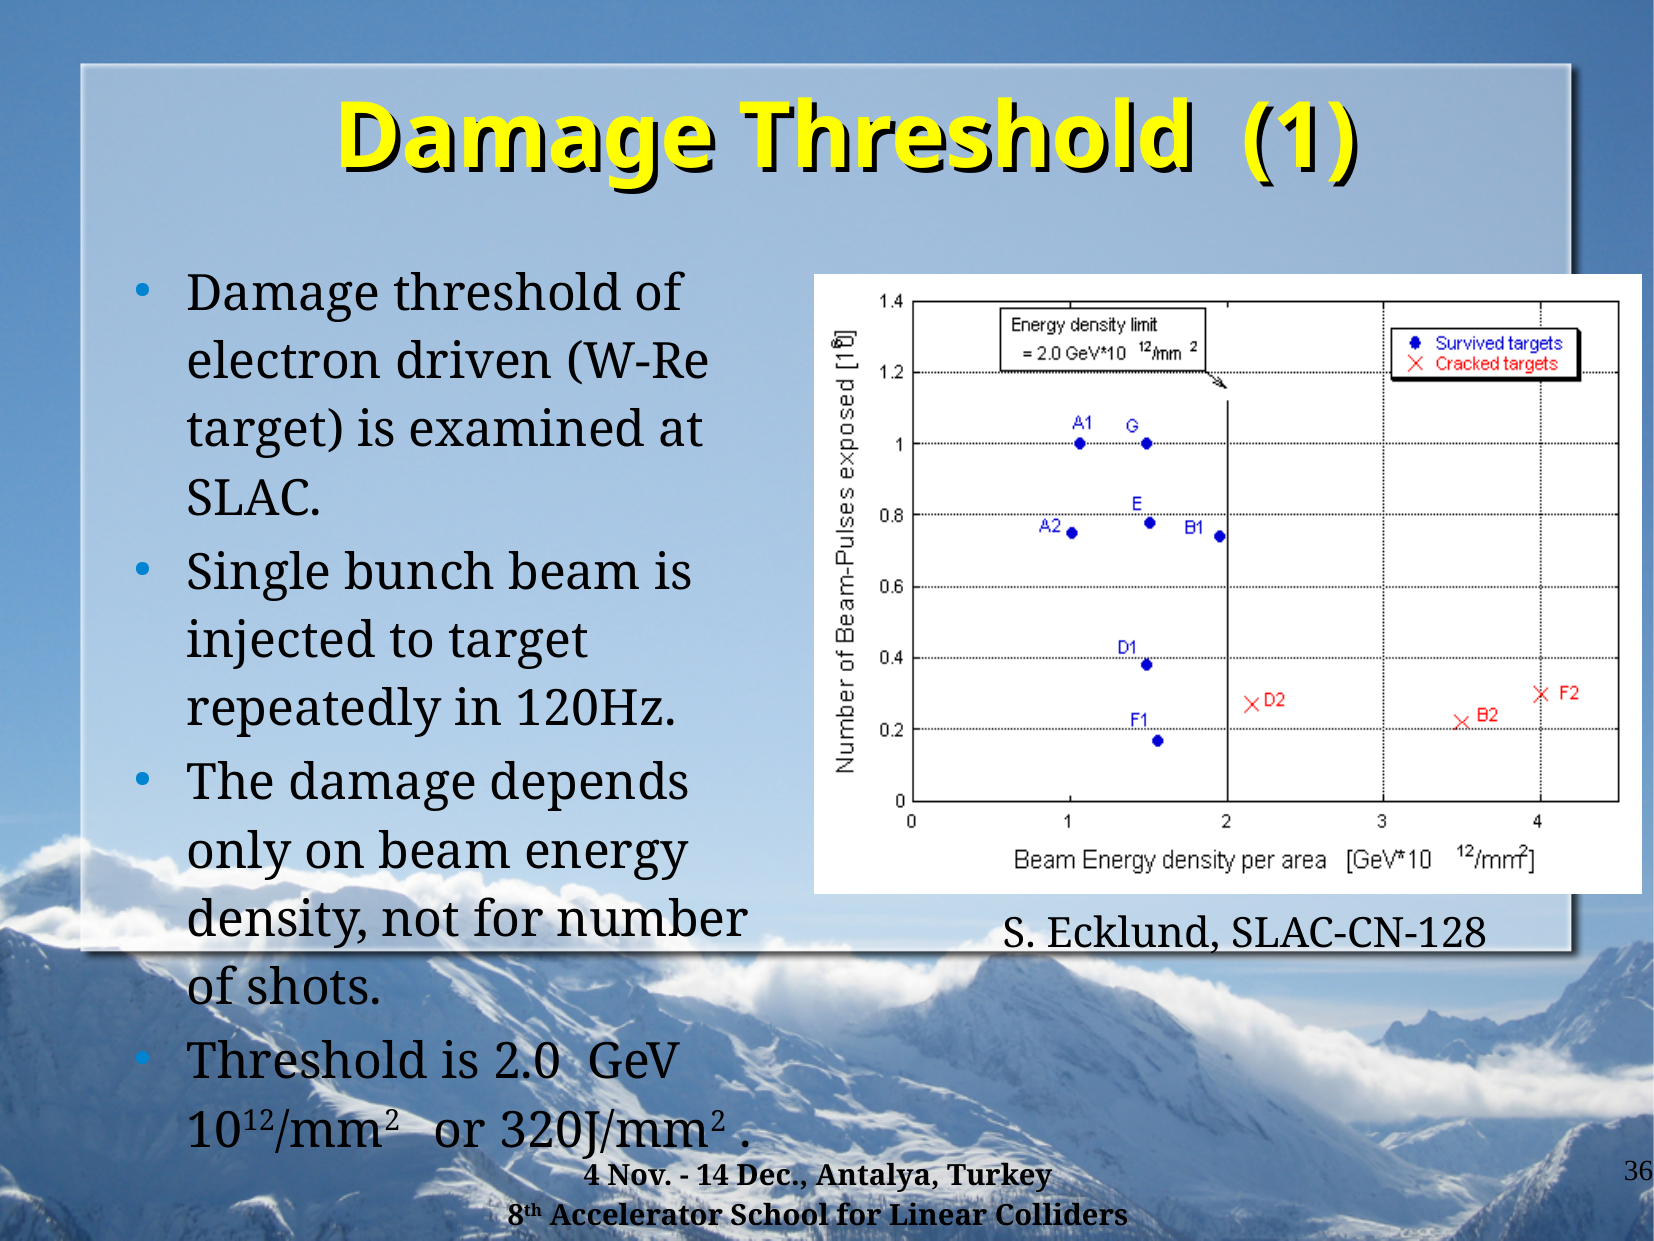

# Damage Threshold (1)
Damage threshold of electron driven (W-Re target) is examined at SLAC.
Single bunch beam is injected to target repeatedly in 120Hz.
The damage depends only on beam energy density, not for number of shots.
Threshold is 2.0 GeV 1012/mm2 or 320J/mm2 .
S. Ecklund, SLAC-CN-128
36